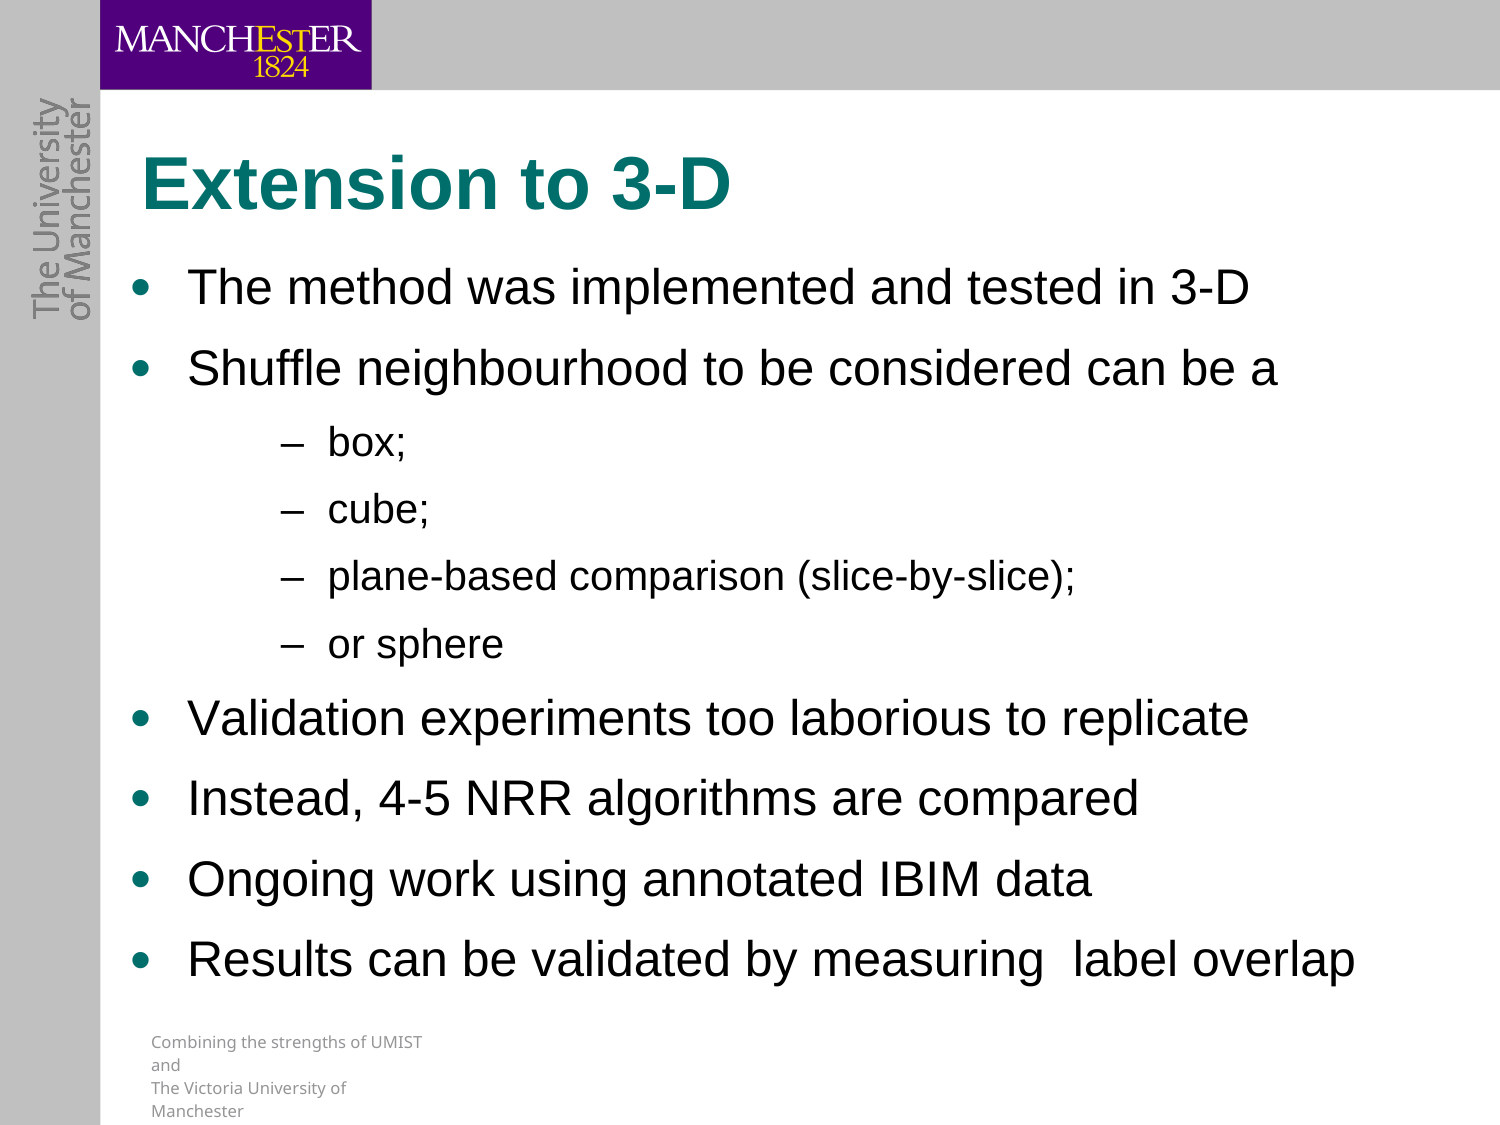

# Extension to 3-D
The method was implemented and tested in 3-D
Shuffle neighbourhood to be considered can be a
box;
cube;
plane-based comparison (slice-by-slice);
or sphere
Validation experiments too laborious to replicate
Instead, 4-5 NRR algorithms are compared
Ongoing work using annotated IBIM data
Results can be validated by measuring label overlap